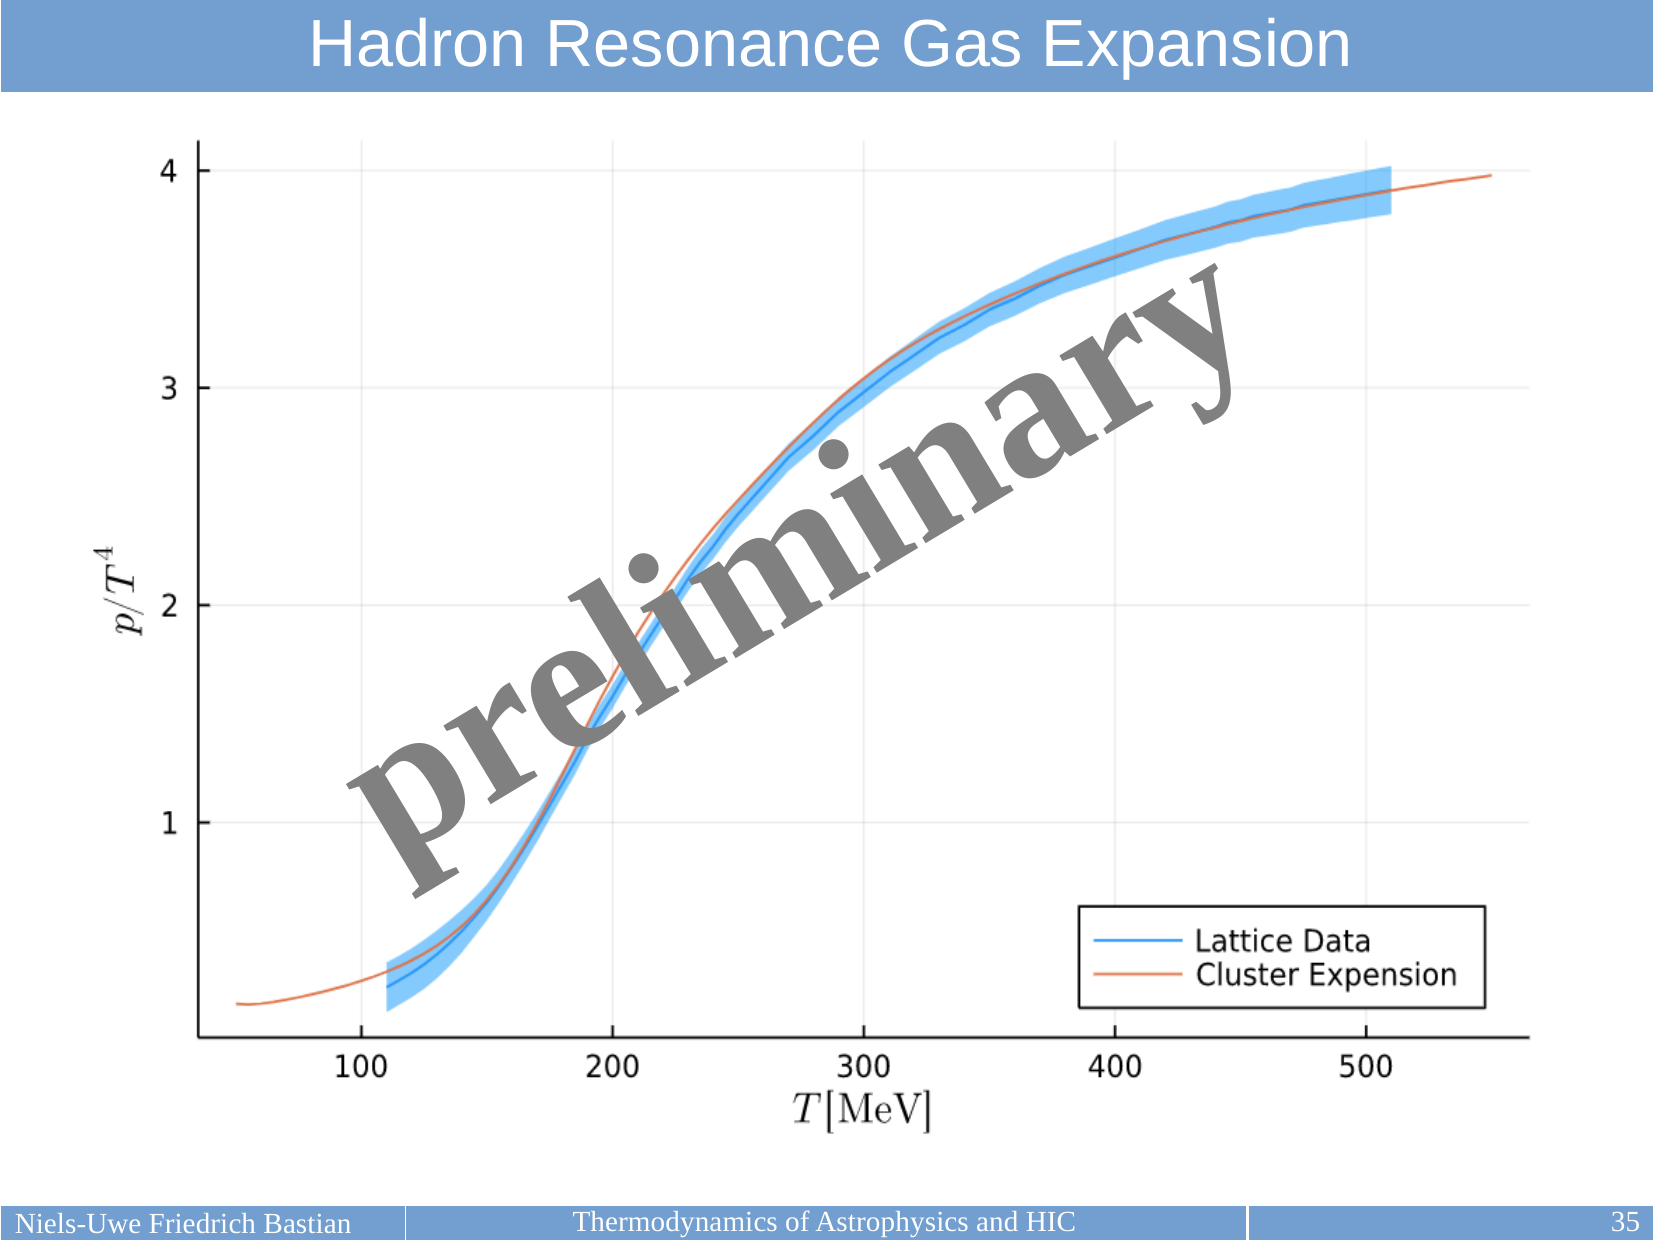

# Hadron Resonance Gas Expansion
preliminary
Thermodynamics of Astrophysics and HIC
35